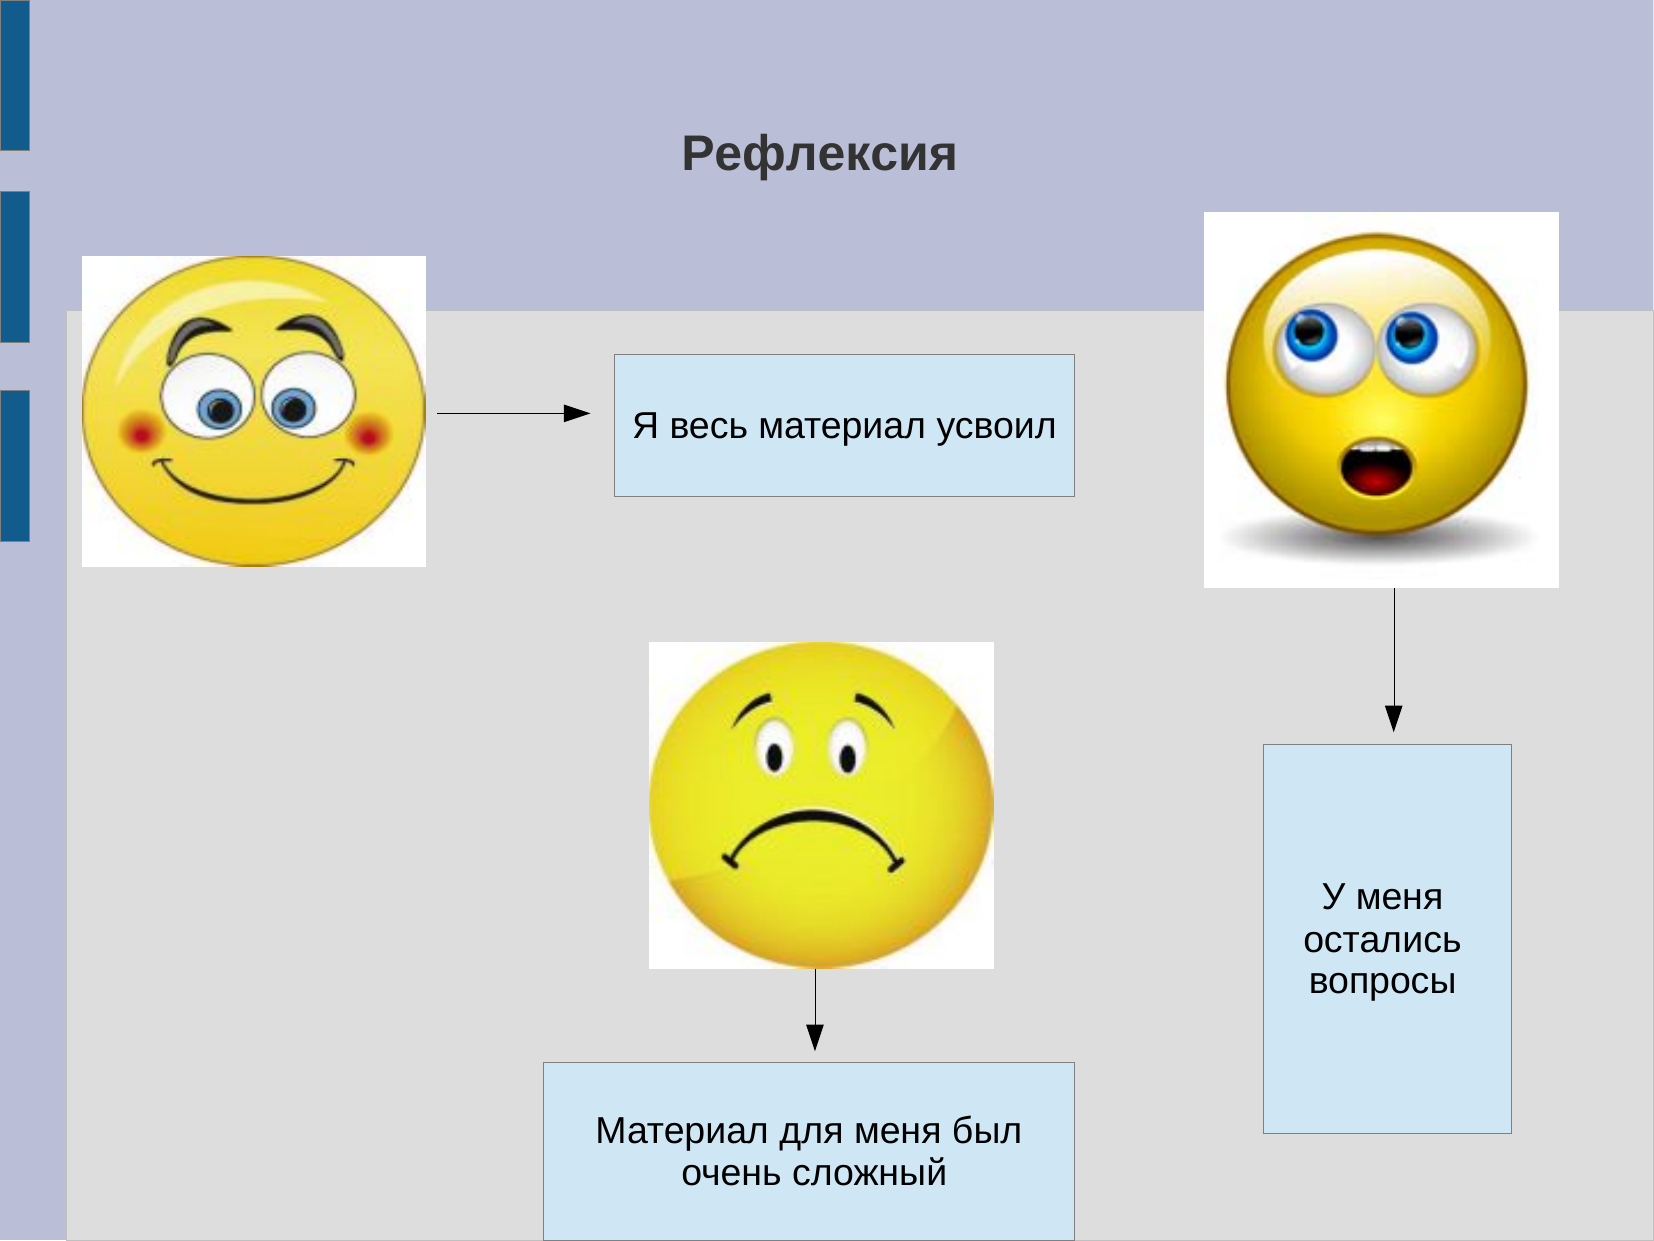

# Рефлексия
Я весь материал усвоил
У меня
остались
вопросы
Материал для меня был
 очень сложный